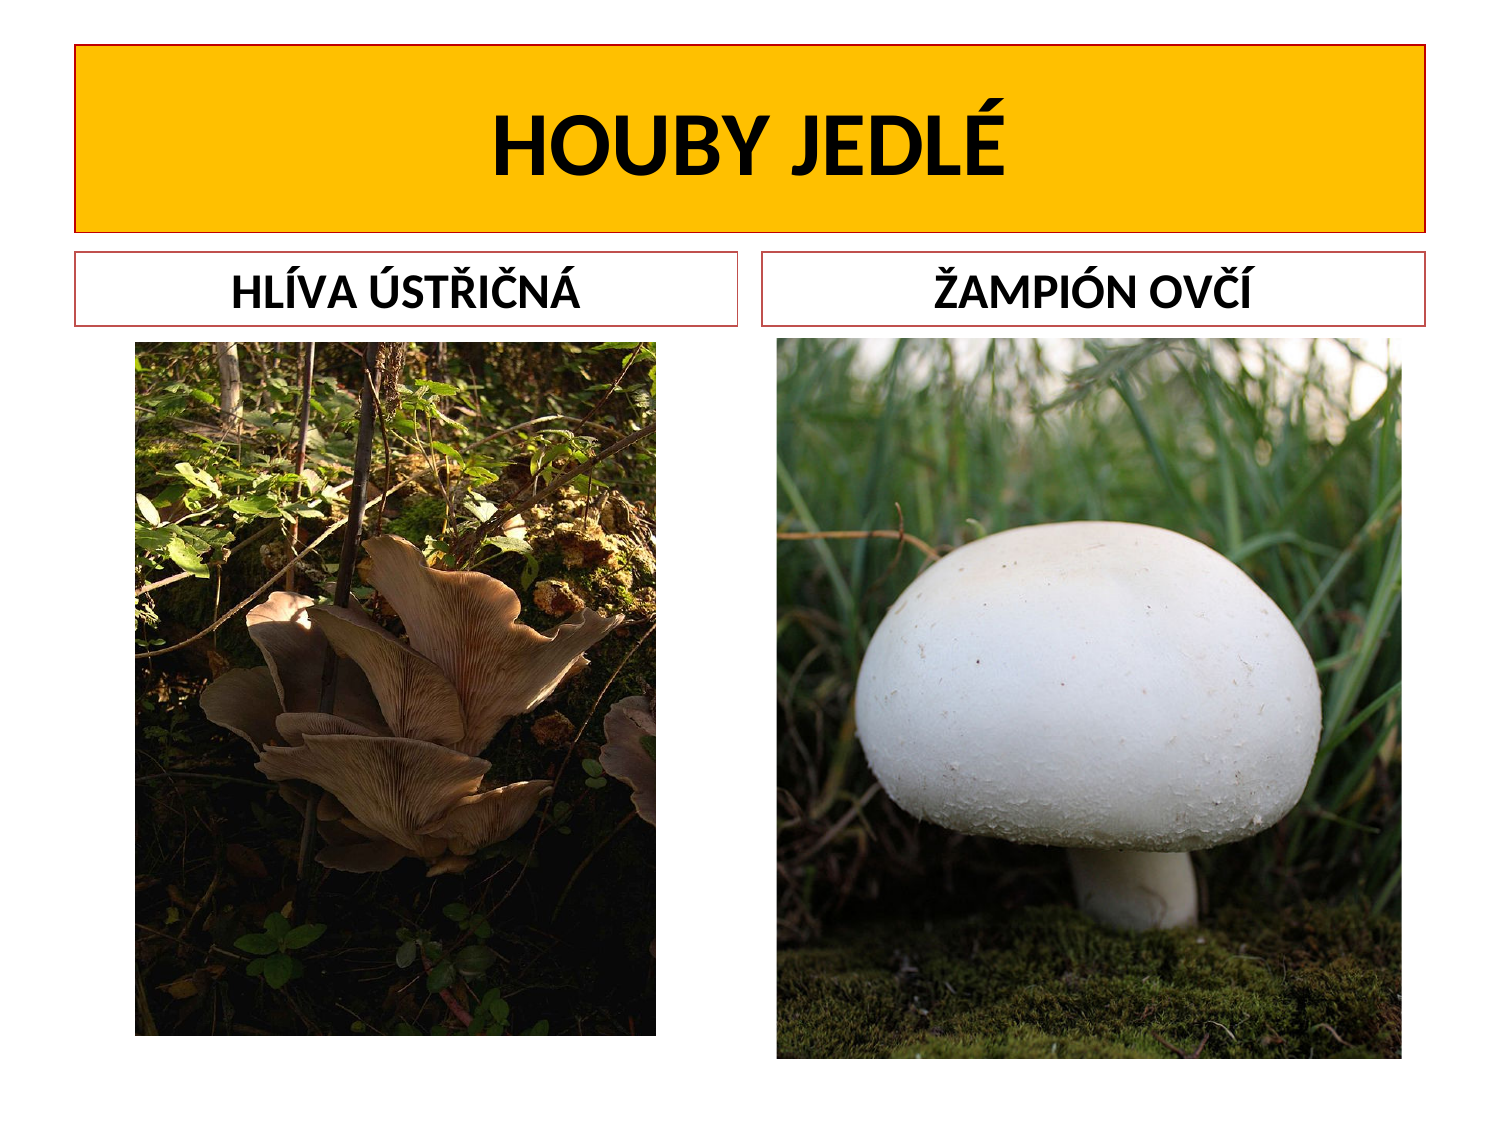

# HOUBY JEDLÉ
HLÍVA ÚSTŘIČNÁ
ŽAMPIÓN OVČÍ